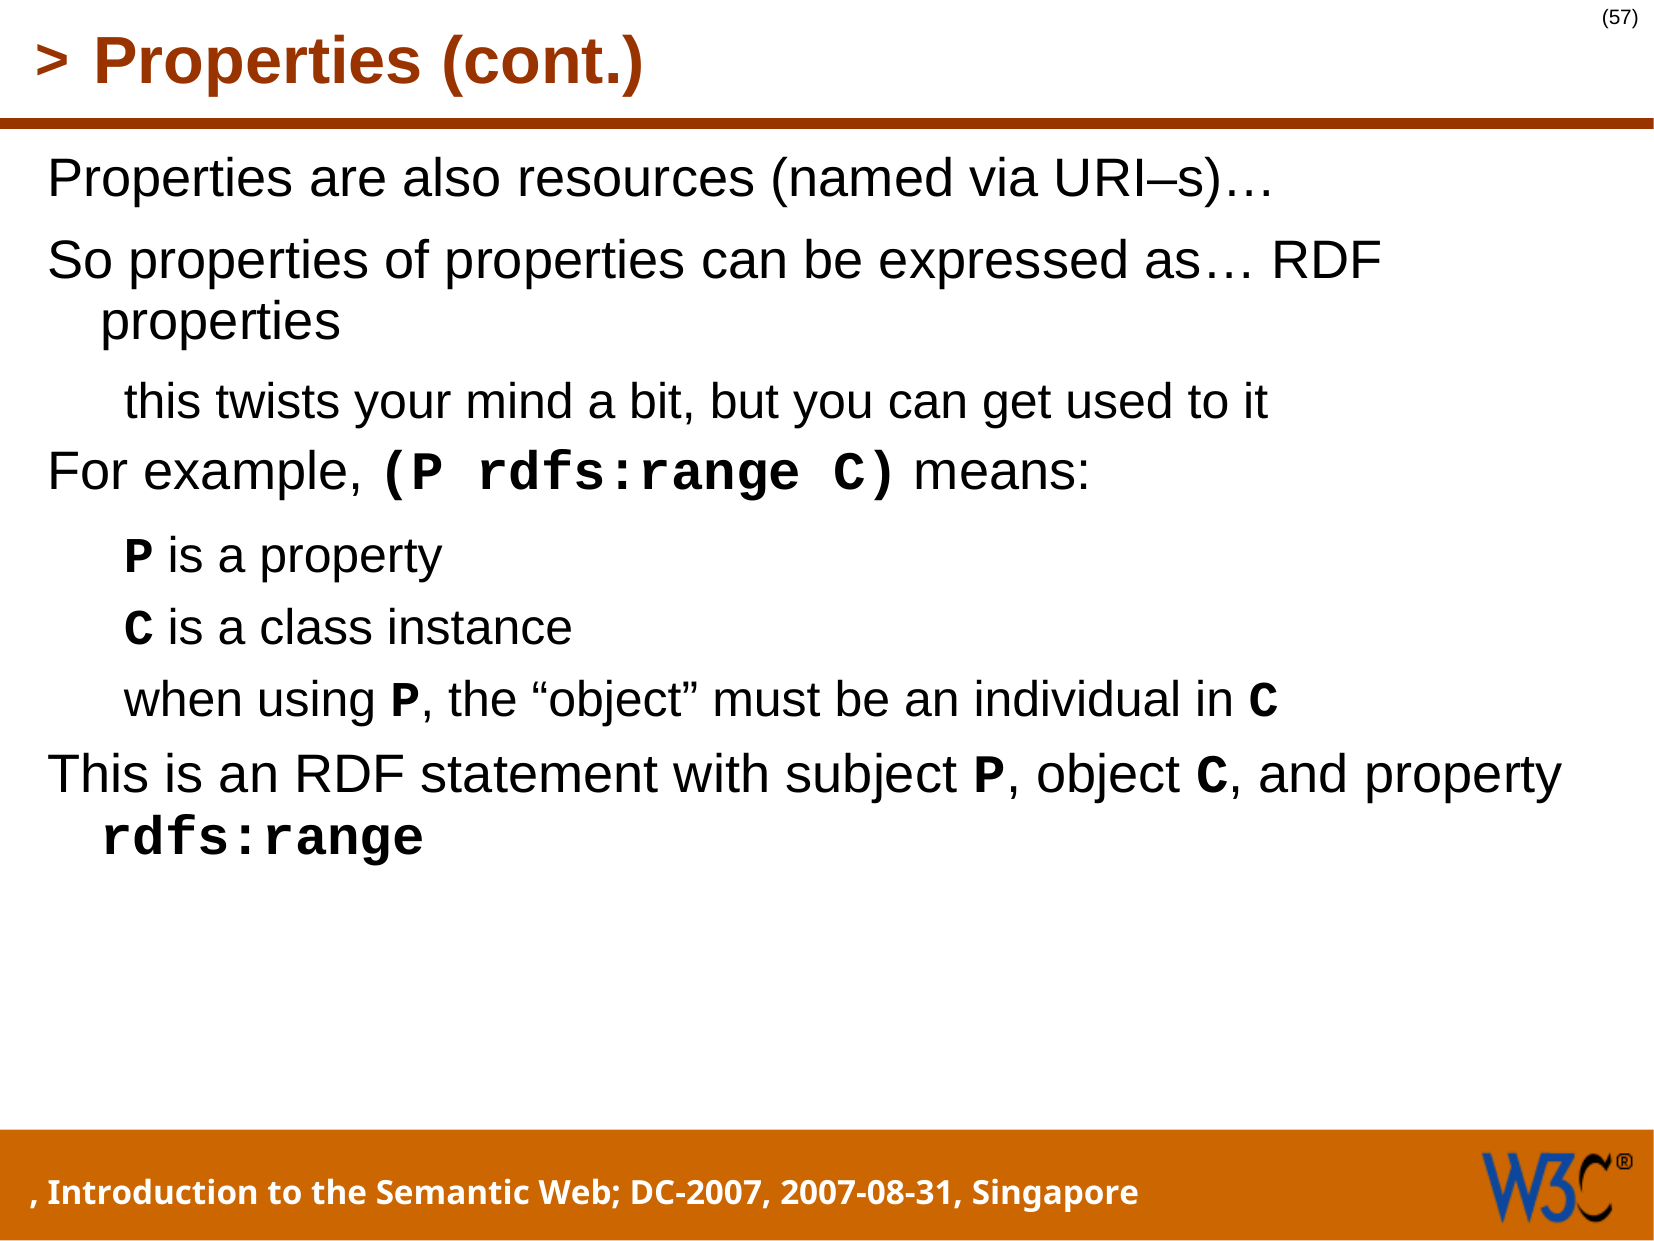

# Properties (cont.)
Properties are also resources (named via URI–s)…
So properties of properties can be expressed as… RDF properties
this twists your mind a bit, but you can get used to it
For example, (P rdfs:range C) means:
P is a property
C is a class instance
when using P, the “object” must be an individual in C
This is an RDF statement with subject P, object C, and property rdfs:range